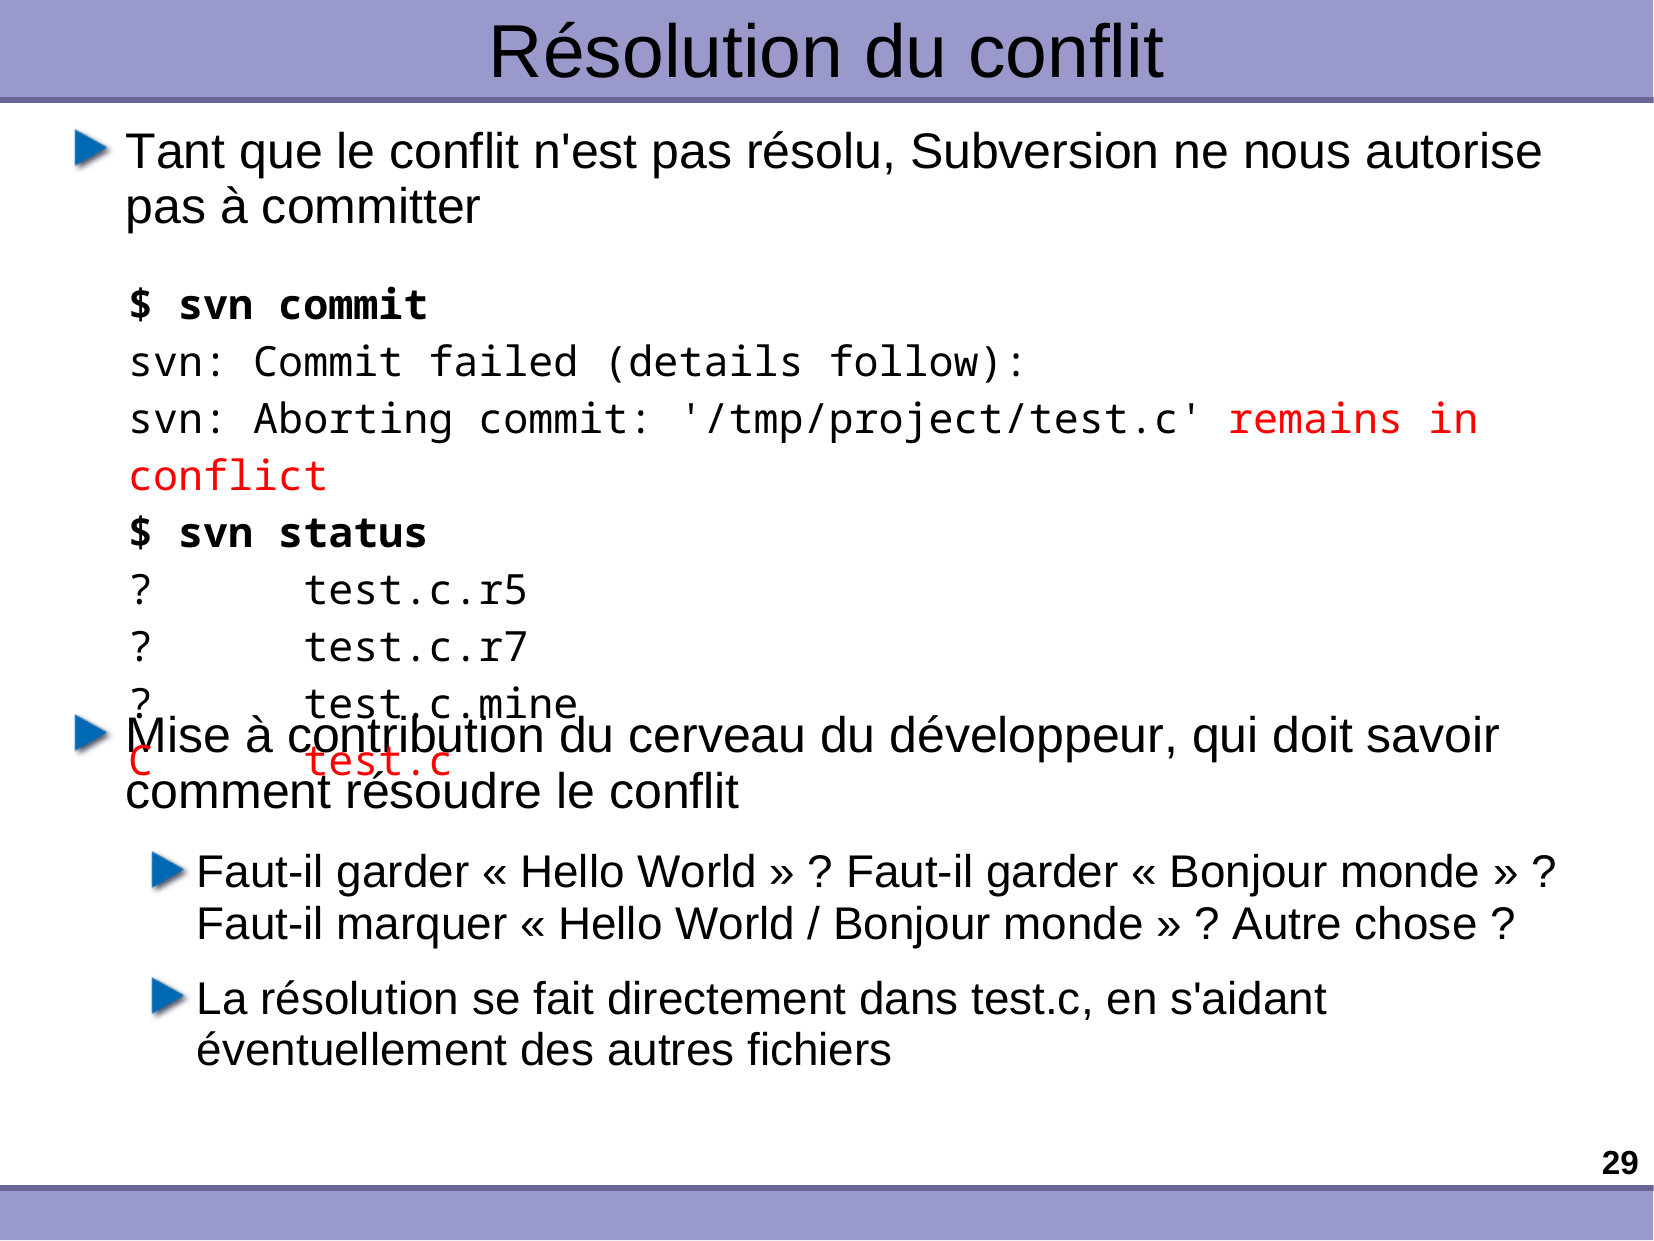

# Résolution du conflit
Tant que le conflit n'est pas résolu, Subversion ne nous autorise pas à committer
Mise à contribution du cerveau du développeur, qui doit savoir comment résoudre le conflit
Faut-il garder « Hello World » ? Faut-il garder « Bonjour monde » ? Faut-il marquer « Hello World / Bonjour monde » ? Autre chose ?
La résolution se fait directement dans test.c, en s'aidant éventuellement des autres fichiers
$ svn commit
svn: Commit failed (details follow):
svn: Aborting commit: '/tmp/project/test.c' remains in conflict
$ svn status
? test.c.r5
? test.c.r7
? test.c.mine
C test.c